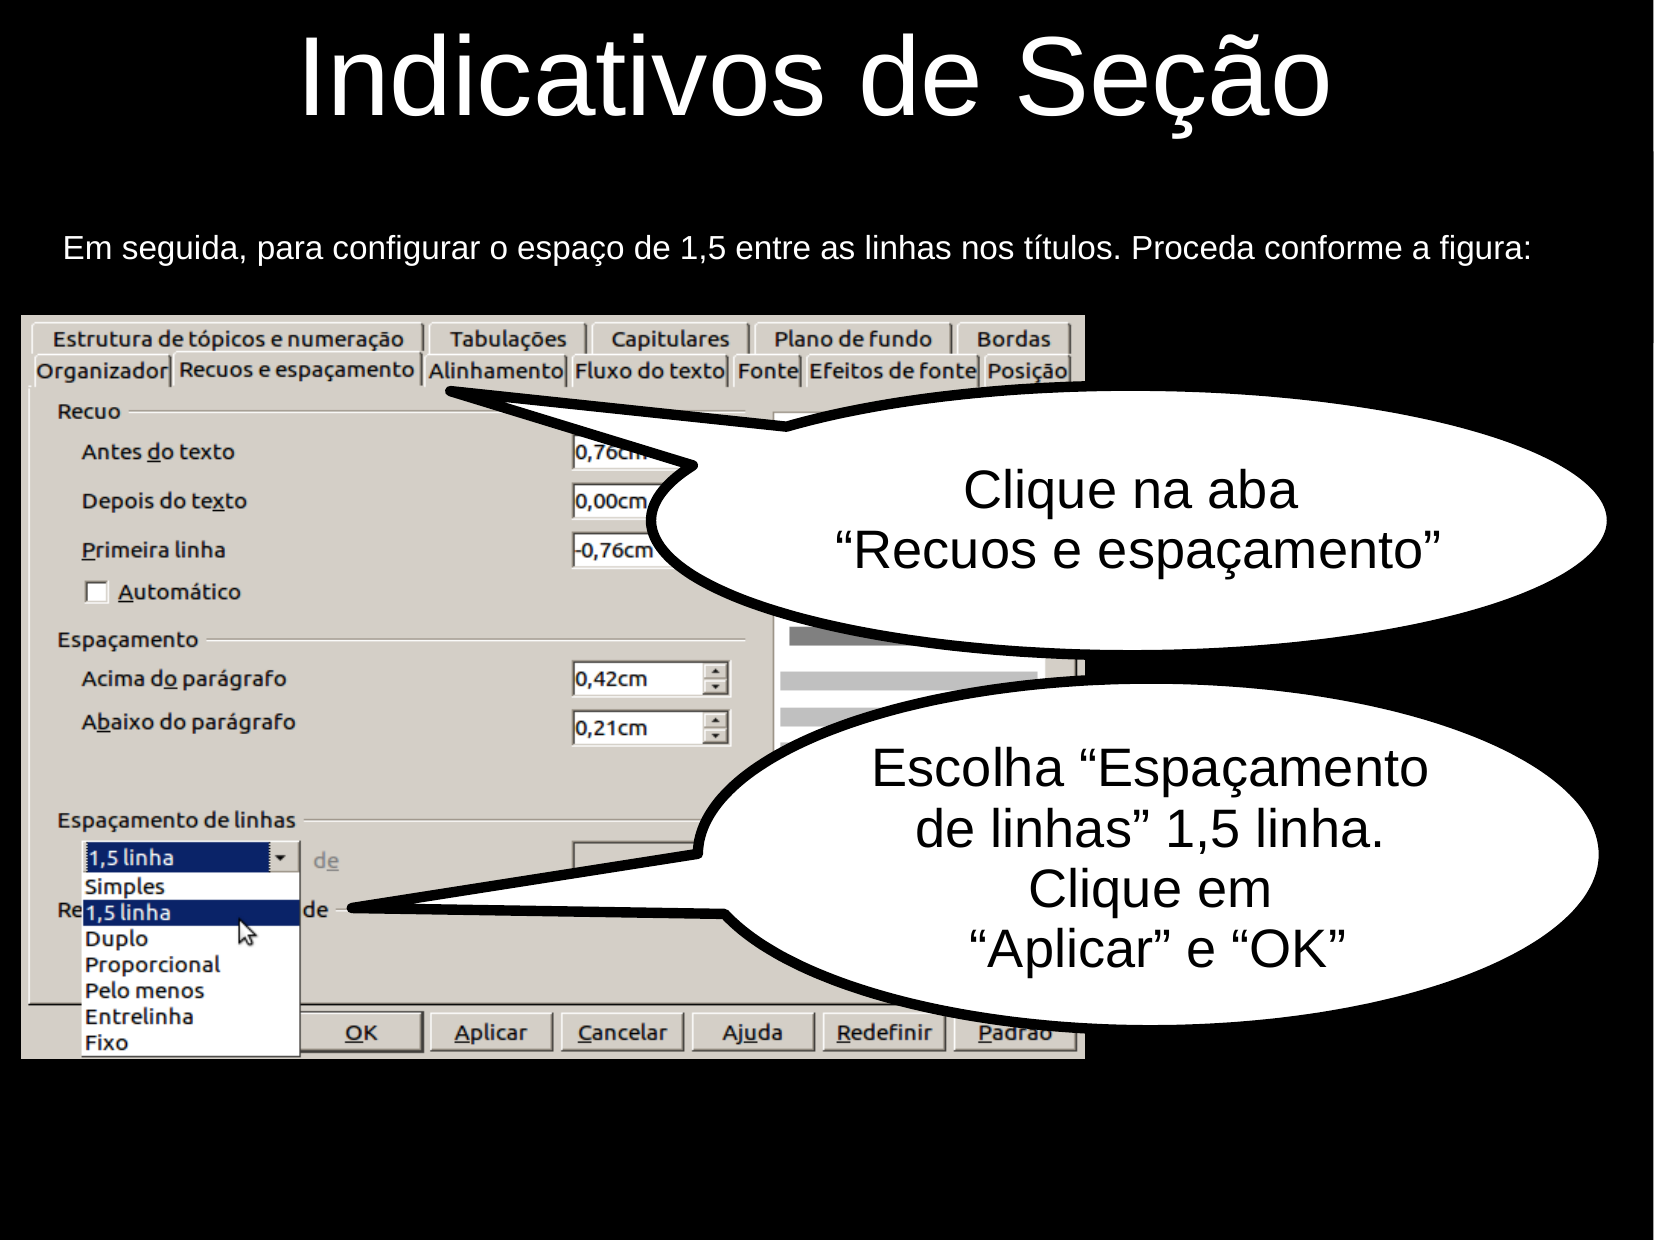

# Indicativos de Seção
Em seguida, para configurar o espaço de 1,5 entre as linhas nos títulos. Proceda conforme a figura:
Clique na aba
 “Recuos e espaçamento”
Escolha “Espaçamento de linhas” 1,5 linha.
Clique em
 “Aplicar” e “OK”